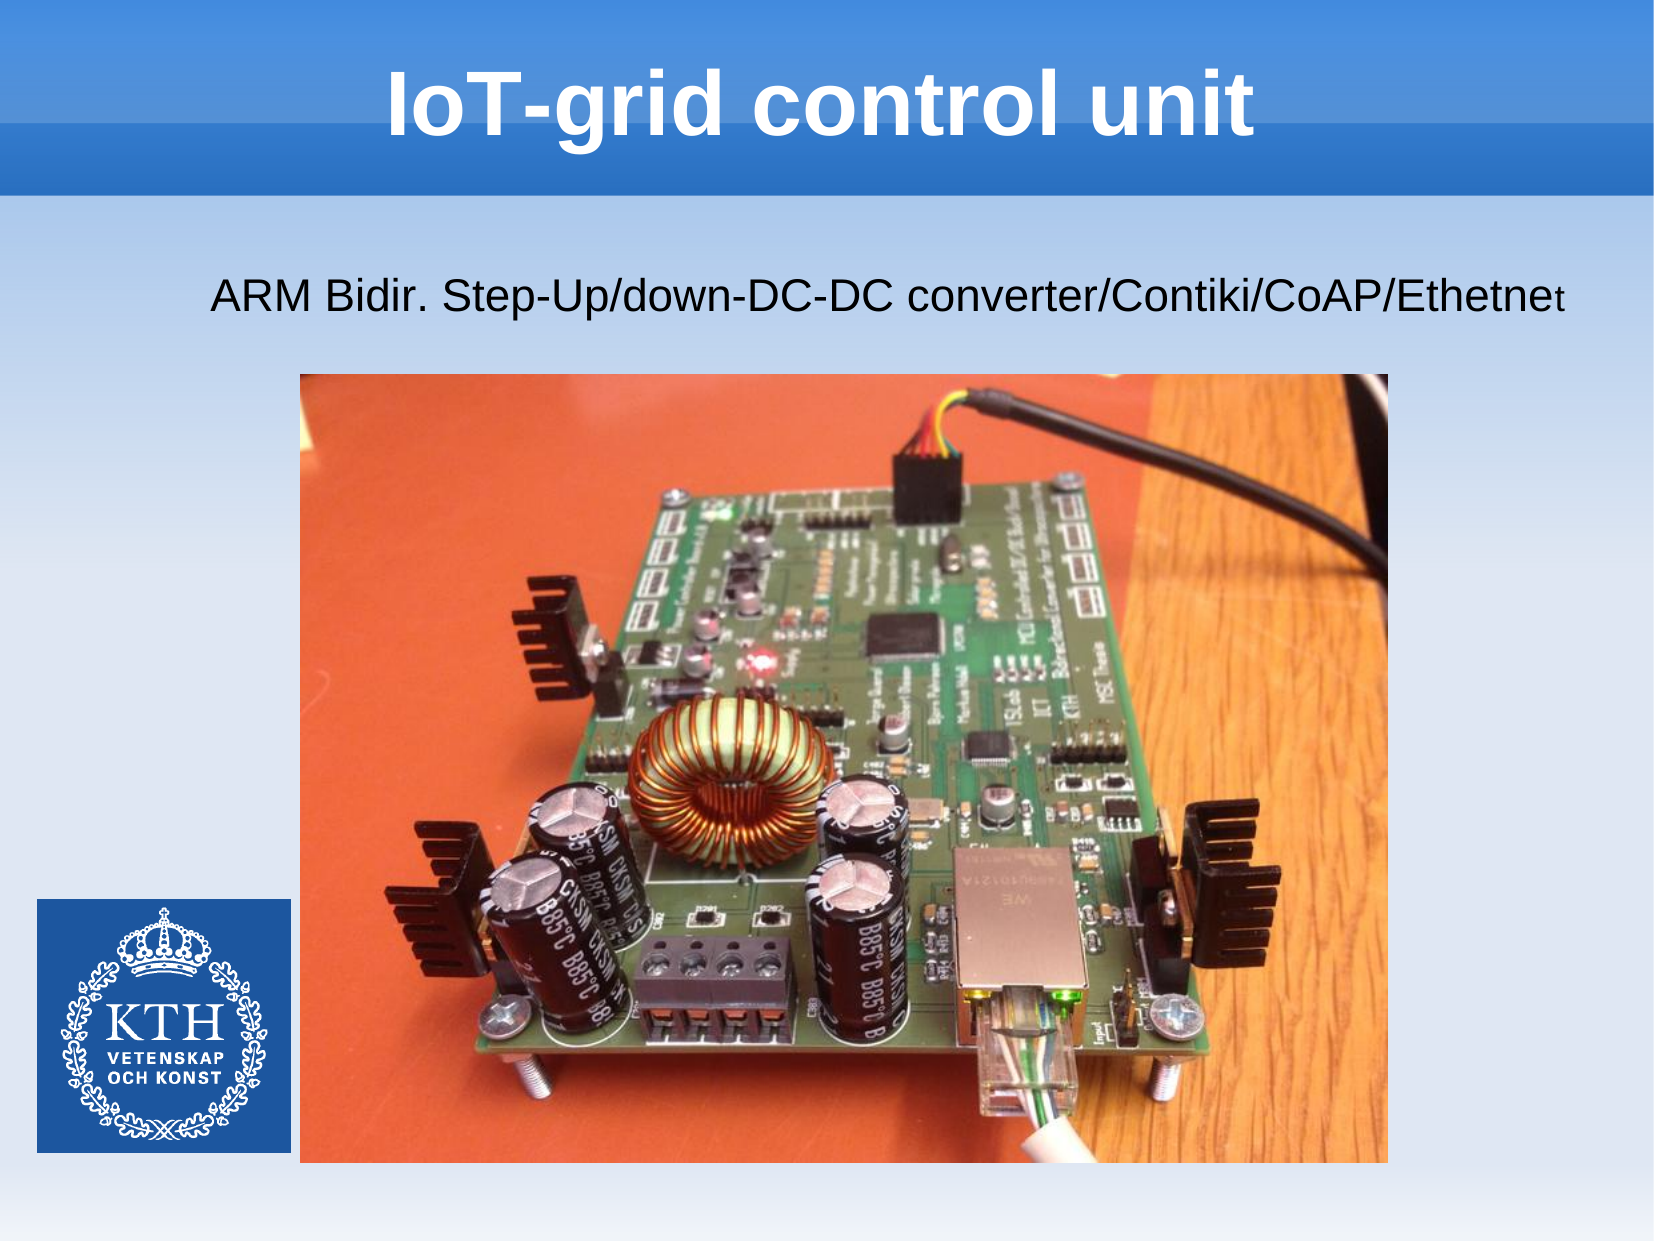

# IoT-grid control unit
ARM Bidir. Step-Up/down-DC-DC converter/Contiki/CoAP/Ethetnet